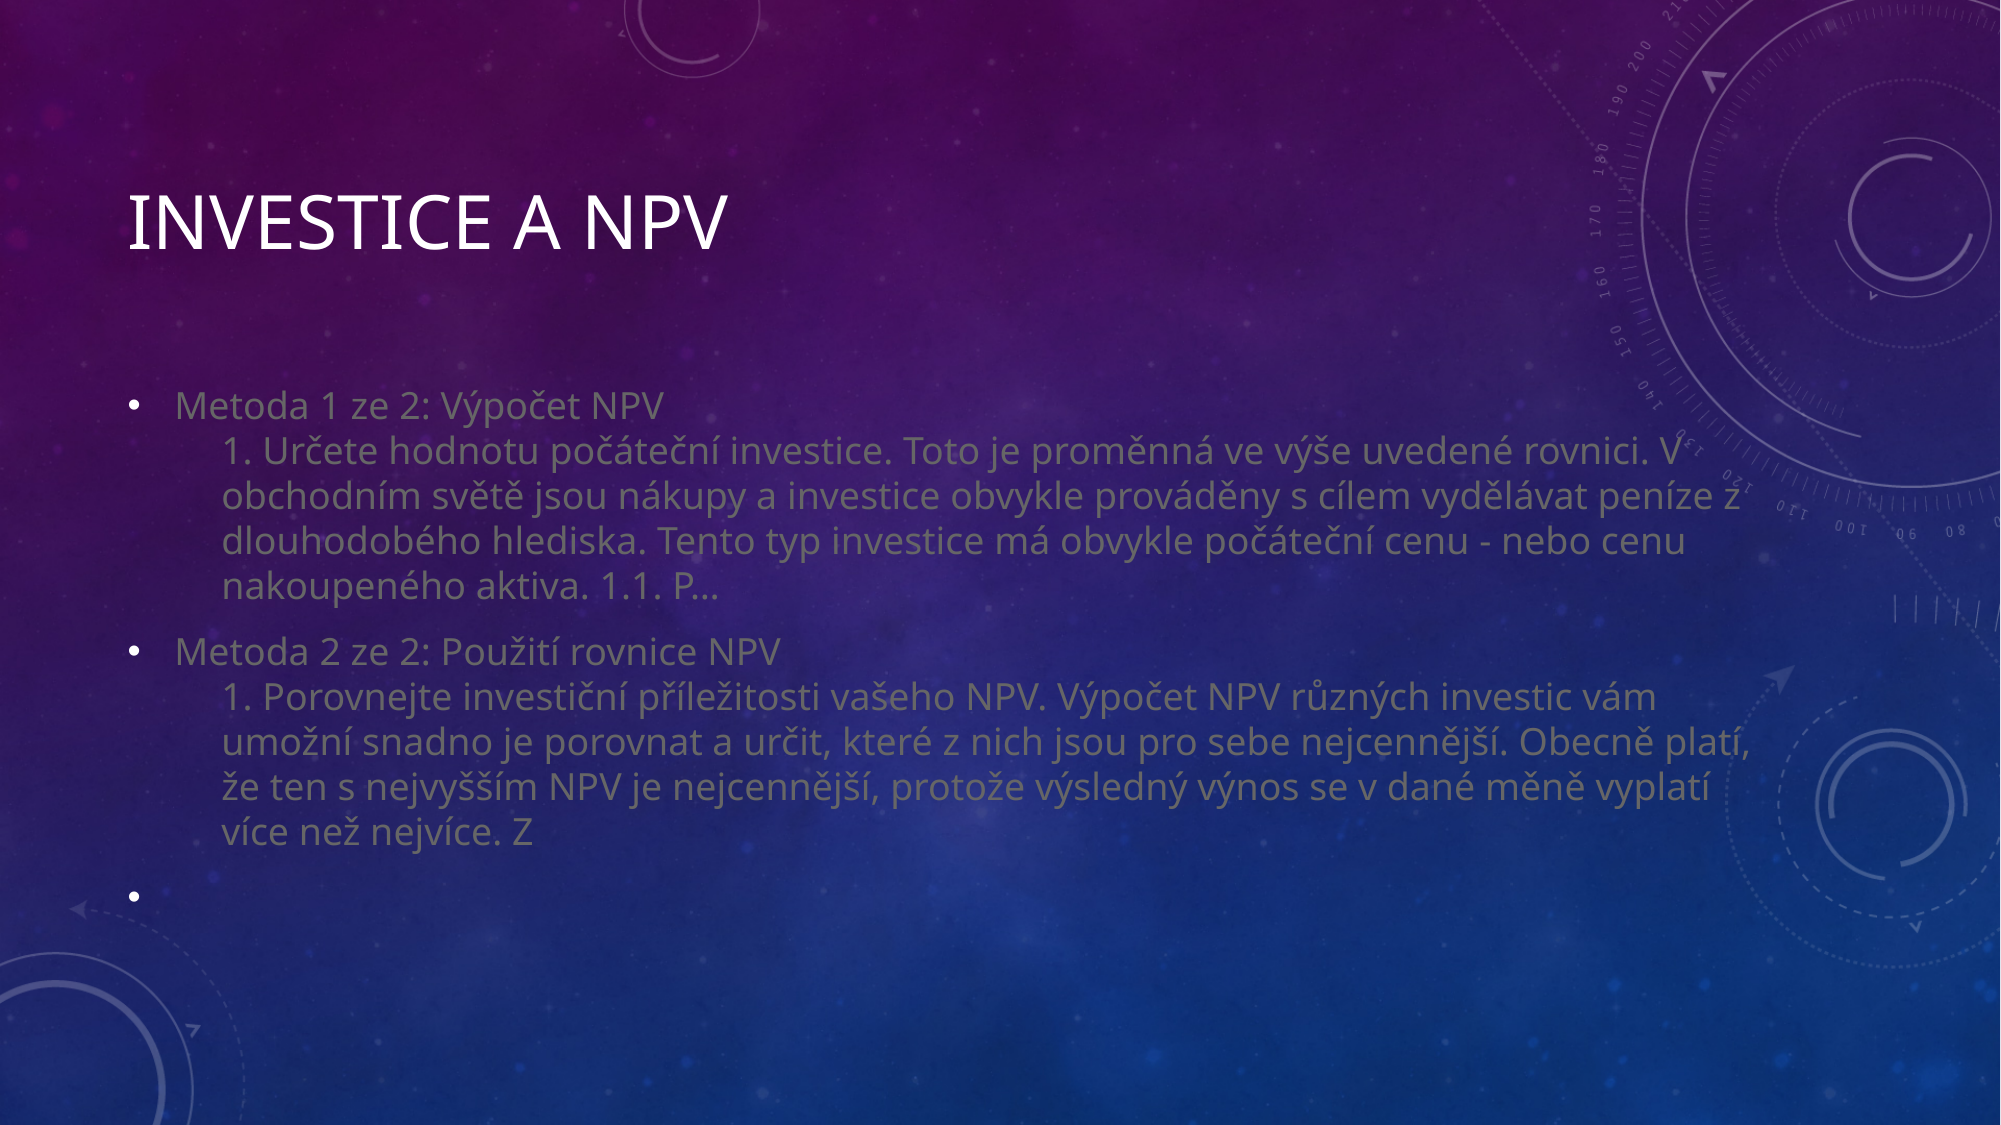

# INVESTICE A NPV
Metoda 1 ze 2: Výpočet NPV
1. Určete hodnotu počáteční investice. Toto je proměnná ve výše uvedené rovnici. V obchodním světě jsou nákupy a investice obvykle prováděny s cílem vydělávat peníze z dlouhodobého hlediska. Tento typ investice má obvykle počáteční cenu - nebo cenu nakoupeného aktiva. 1.1. P…
Metoda 2 ze 2: Použití rovnice NPV
1. Porovnejte investiční příležitosti vašeho NPV. Výpočet NPV různých investic vám umožní snadno je porovnat a určit, které z nich jsou pro sebe nejcennější. Obecně platí, že ten s nejvyšším NPV je nejcennější, protože výsledný výnos se v dané měně vyplatí více než nejvíce. Z